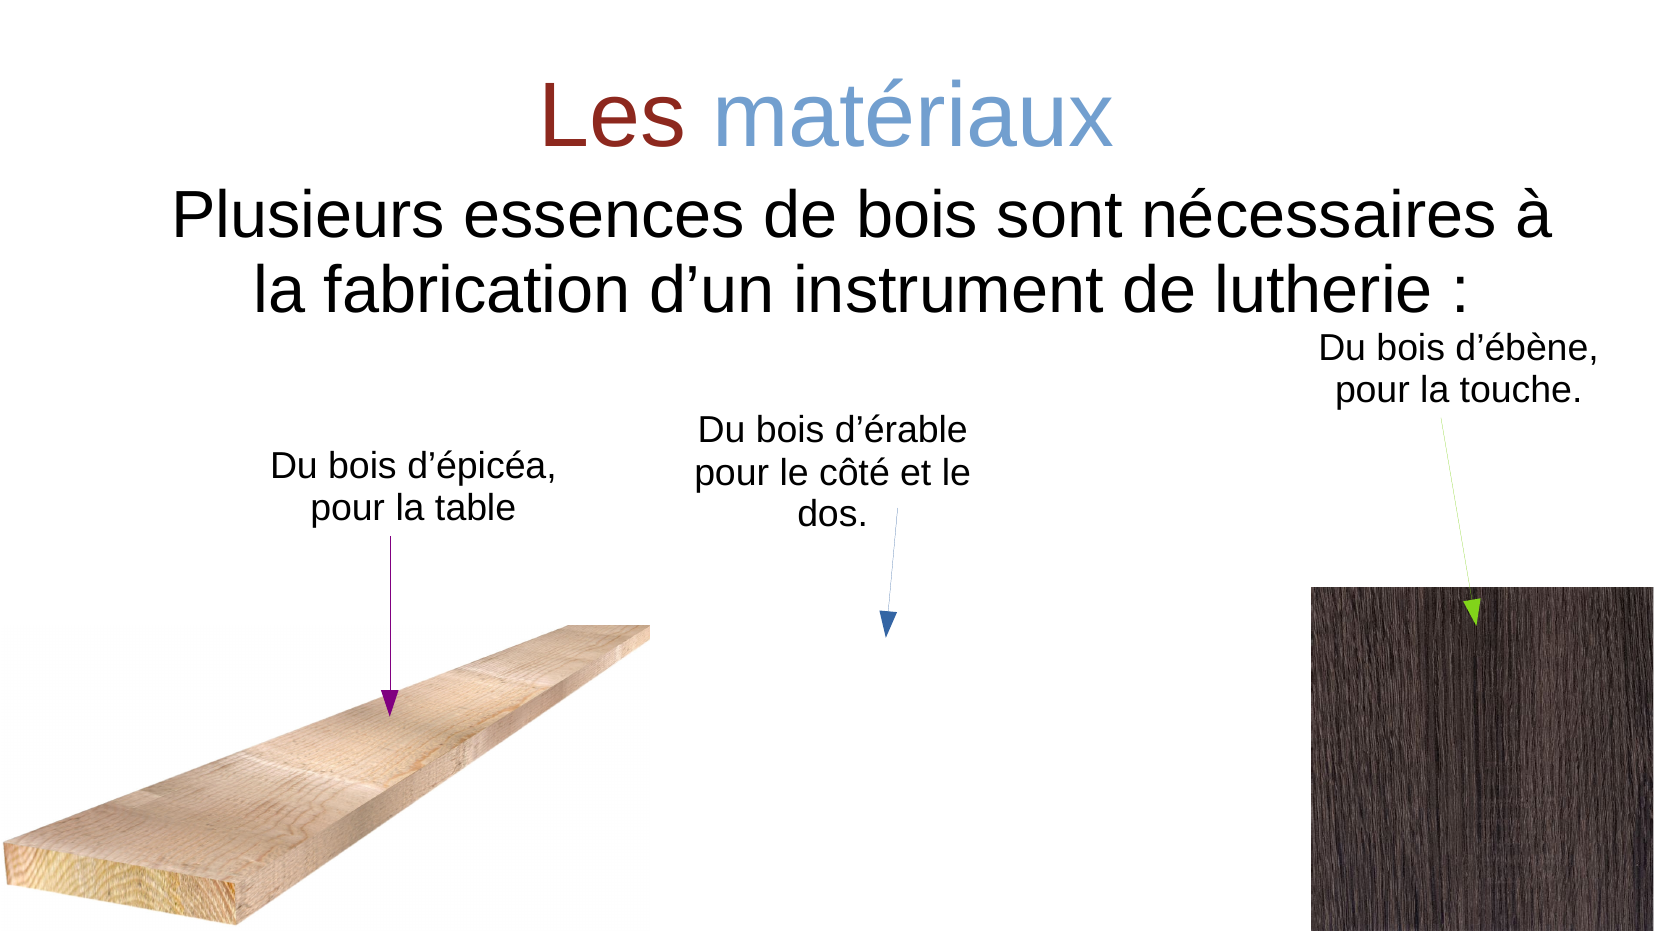

# Les matériaux
Plusieurs essences de bois sont nécessaires à la fabrication d’un instrument de lutherie :
Du bois d’ébène, pour la touche.
Du bois d’érable pour le côté et le dos.
Du bois d’épicéa, pour la table